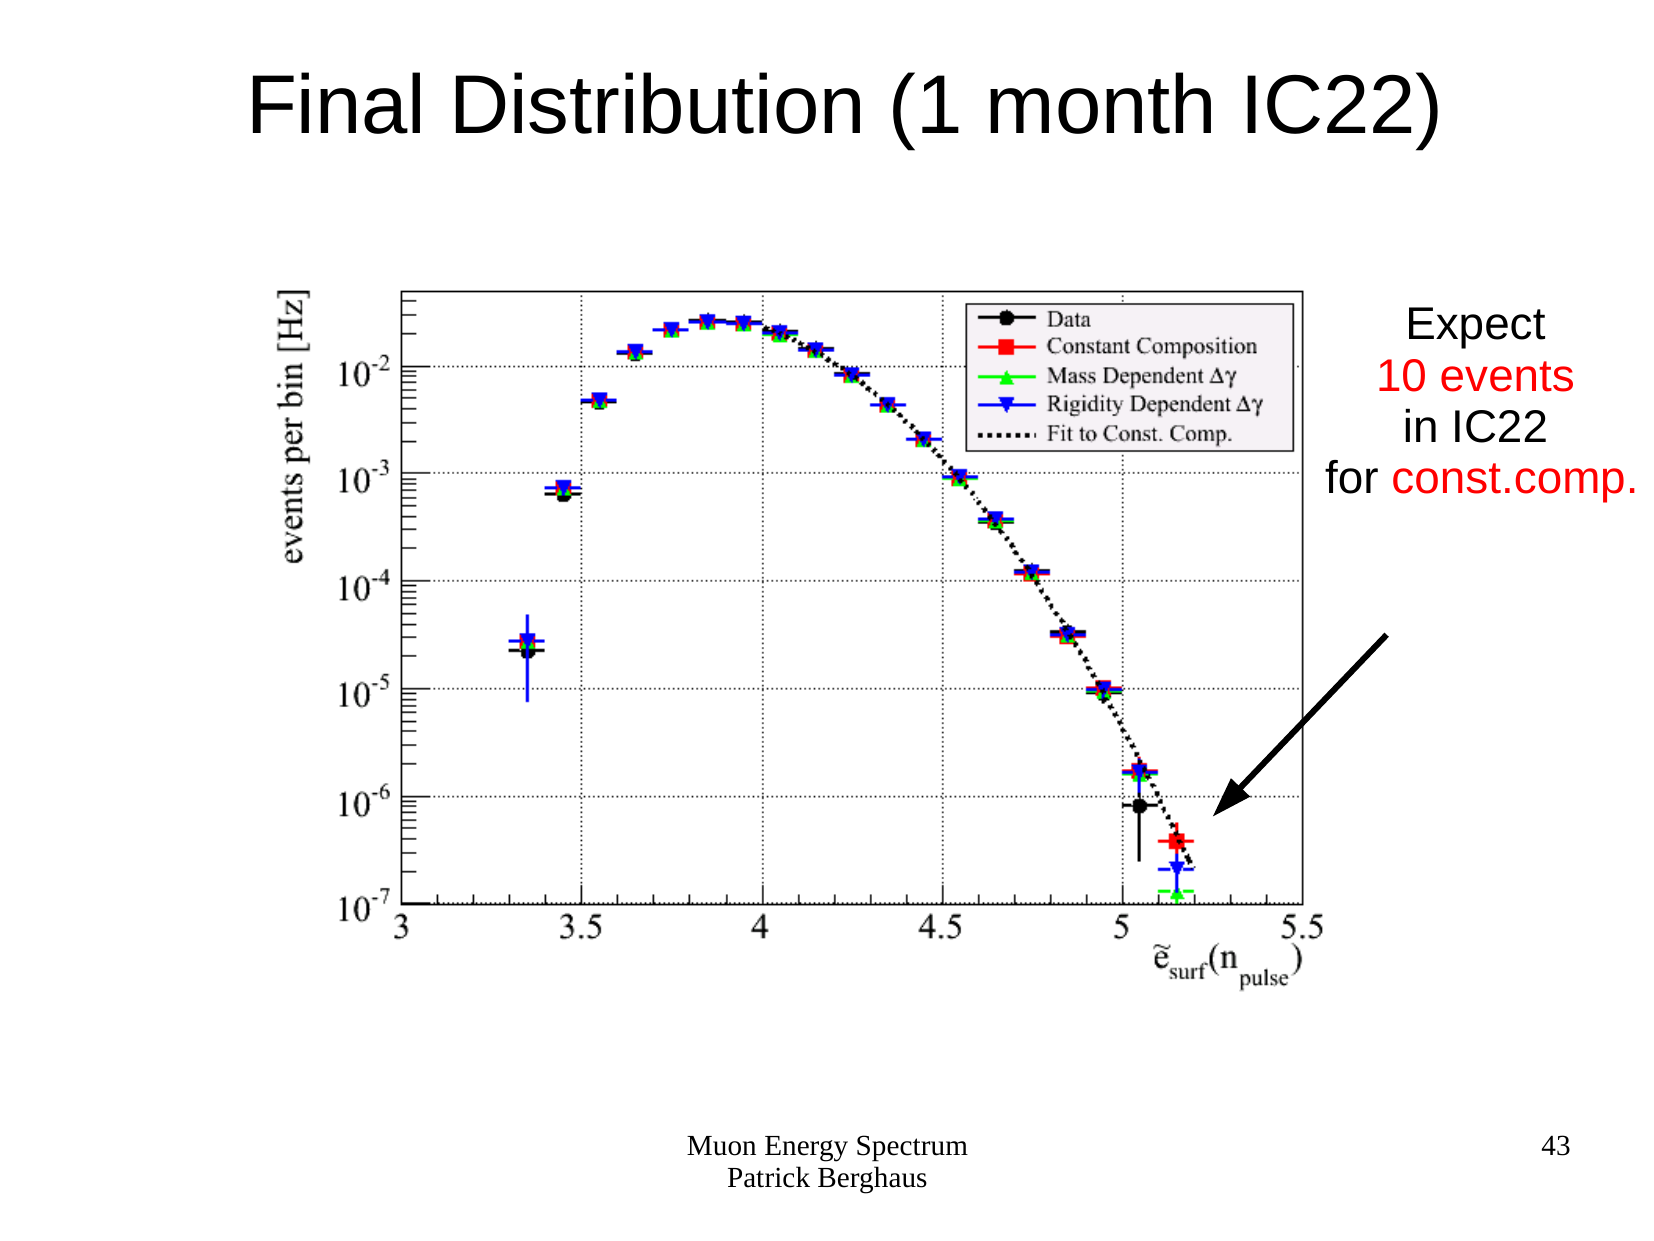

Final Distribution (1 month IC22)
Expect
10 events
in IC22
for const.comp.
43